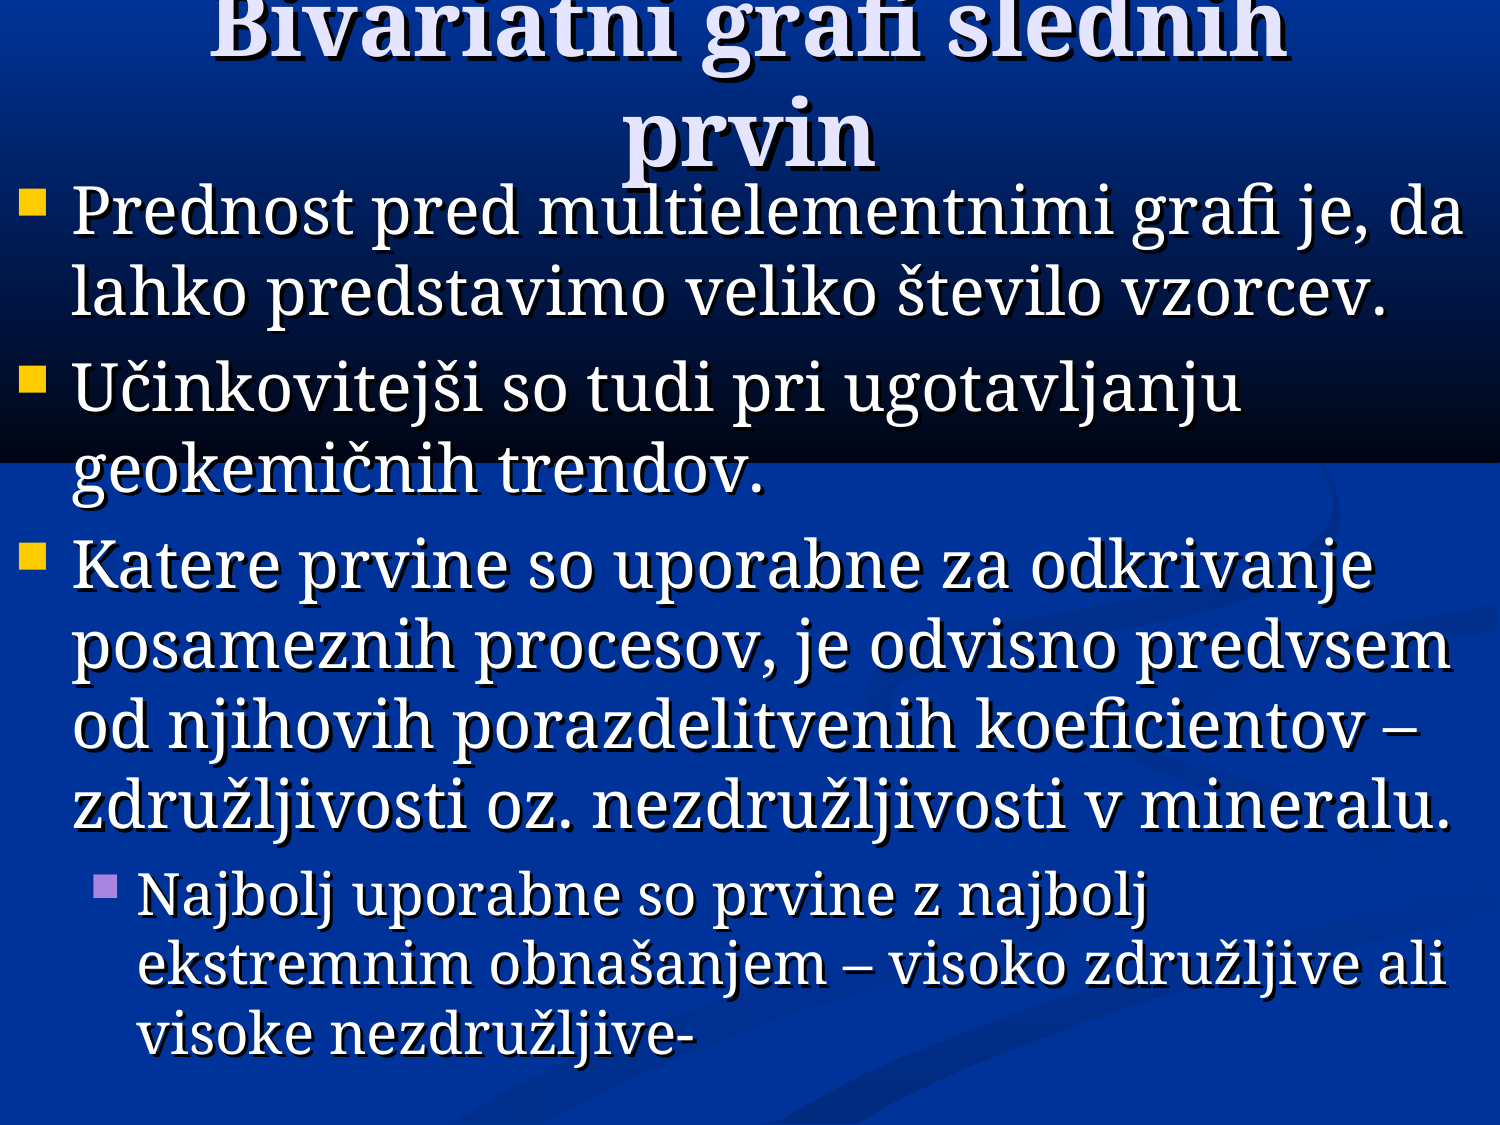

# Bivariatni grafi slednih prvin
Prednost pred multielementnimi grafi je, da lahko predstavimo veliko število vzorcev.
Učinkovitejši so tudi pri ugotavljanju geokemičnih trendov.
Katere prvine so uporabne za odkrivanje posameznih procesov, je odvisno predvsem od njihovih porazdelitvenih koeficientov – združljivosti oz. nezdružljivosti v mineralu.
Najbolj uporabne so prvine z najbolj ekstremnim obnašanjem – visoko združljive ali visoke nezdružljive-